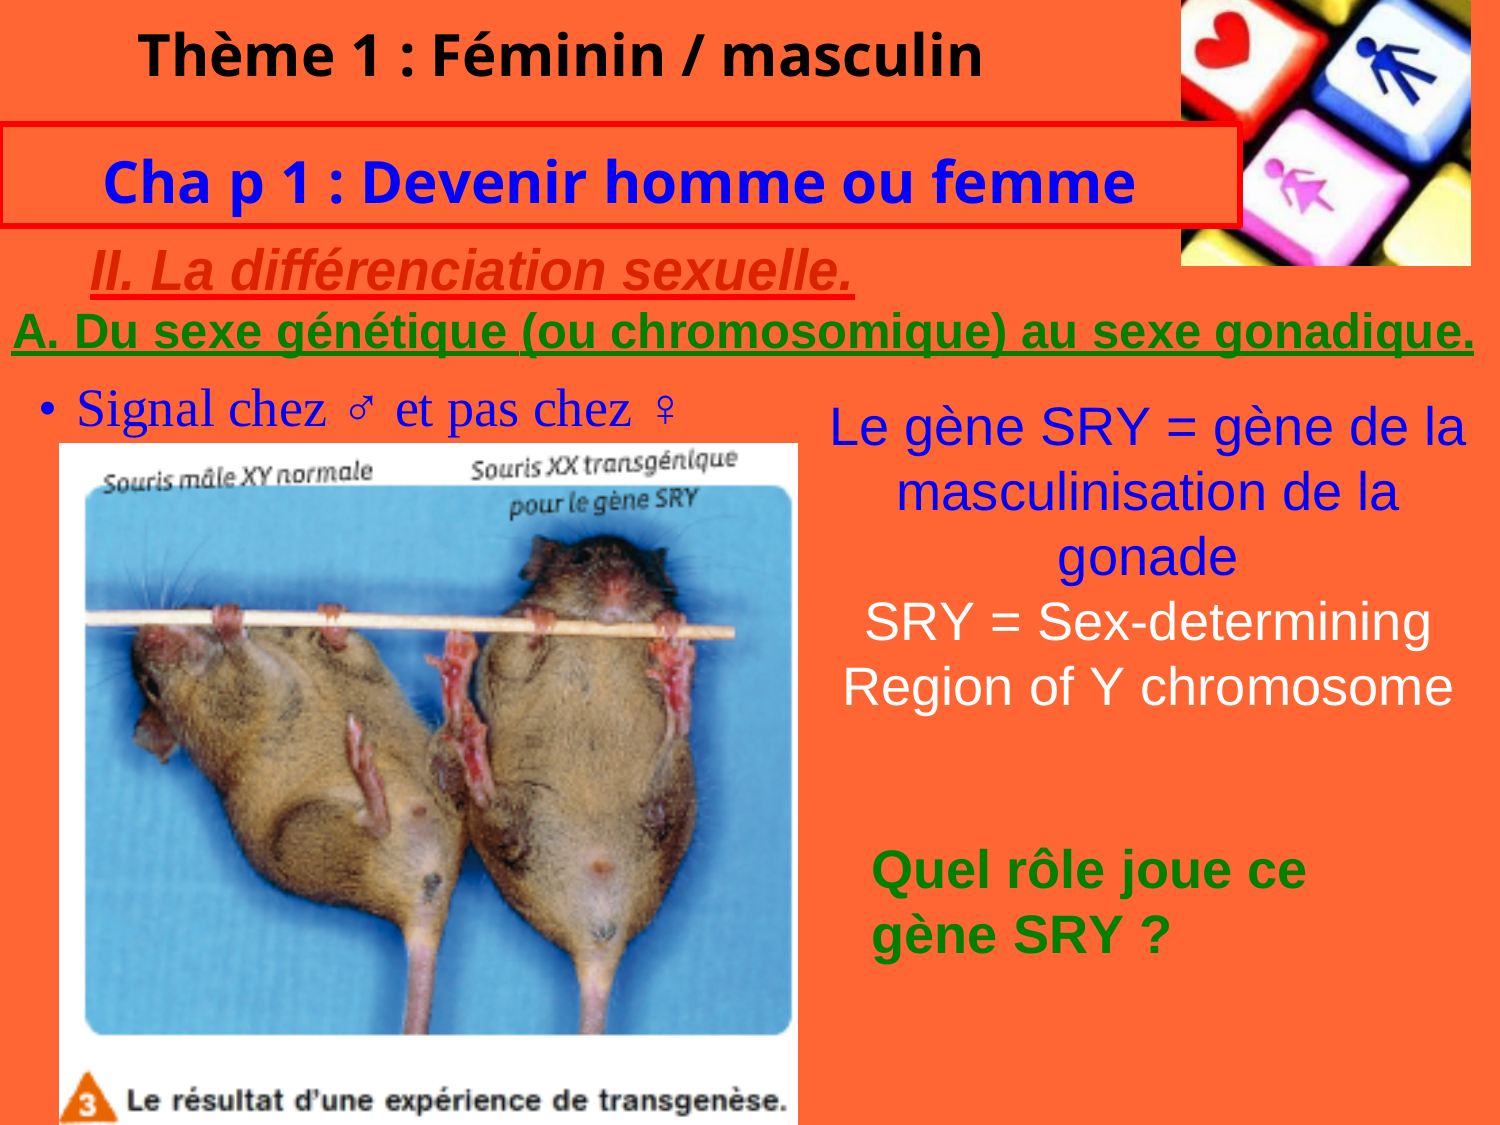

Thème 1 : Féminin / masculin
Cha p 1 : Devenir homme ou femme
Le gène SRY = gène de la masculinisation de la gonade
SRY = Sex-determining Region of Y chromosome
Quel rôle joue ce gène SRY ?